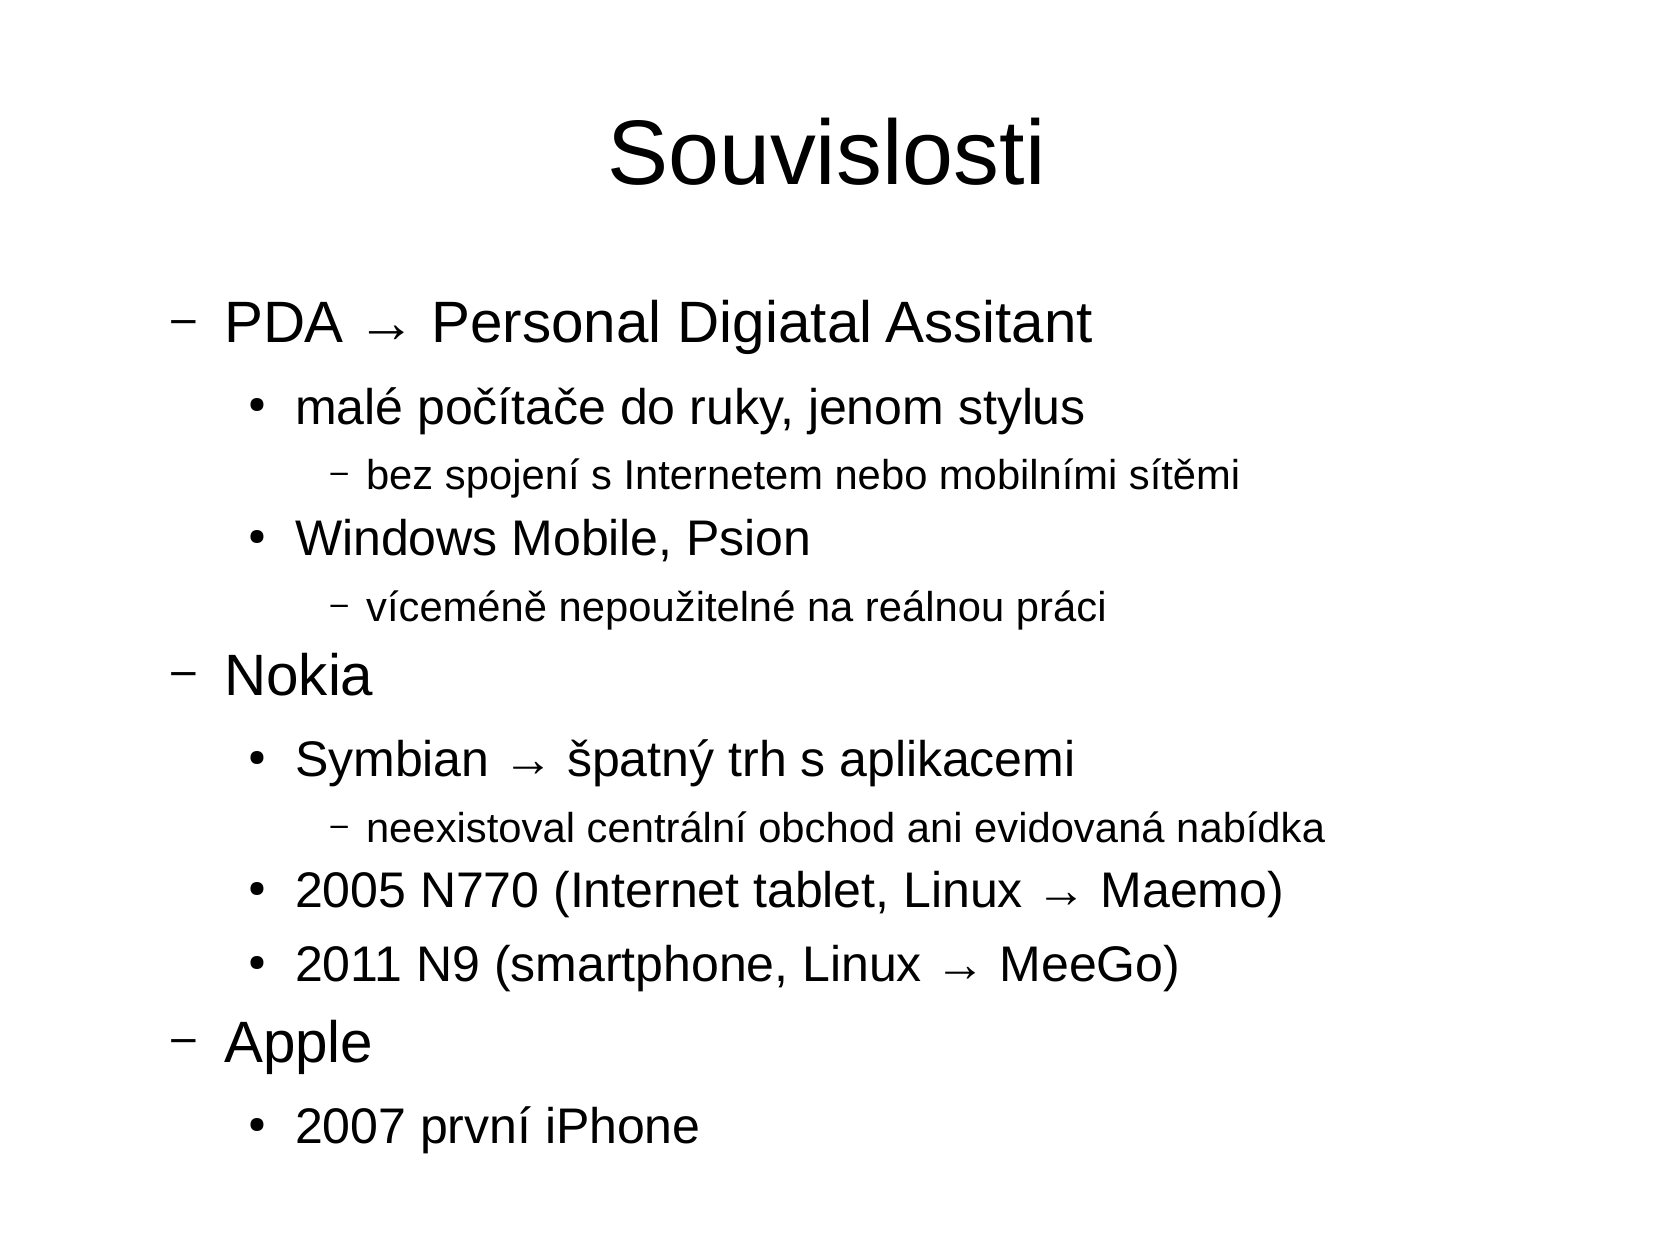

# Souvislosti
PDA → Personal Digiatal Assitant
malé počítače do ruky, jenom stylus
bez spojení s Internetem nebo mobilními sítěmi
Windows Mobile, Psion
víceméně nepoužitelné na reálnou práci
Nokia
Symbian → špatný trh s aplikacemi
neexistoval centrální obchod ani evidovaná nabídka
2005 N770 (Internet tablet, Linux → Maemo)
2011 N9 (smartphone, Linux → MeeGo)
Apple
2007 první iPhone